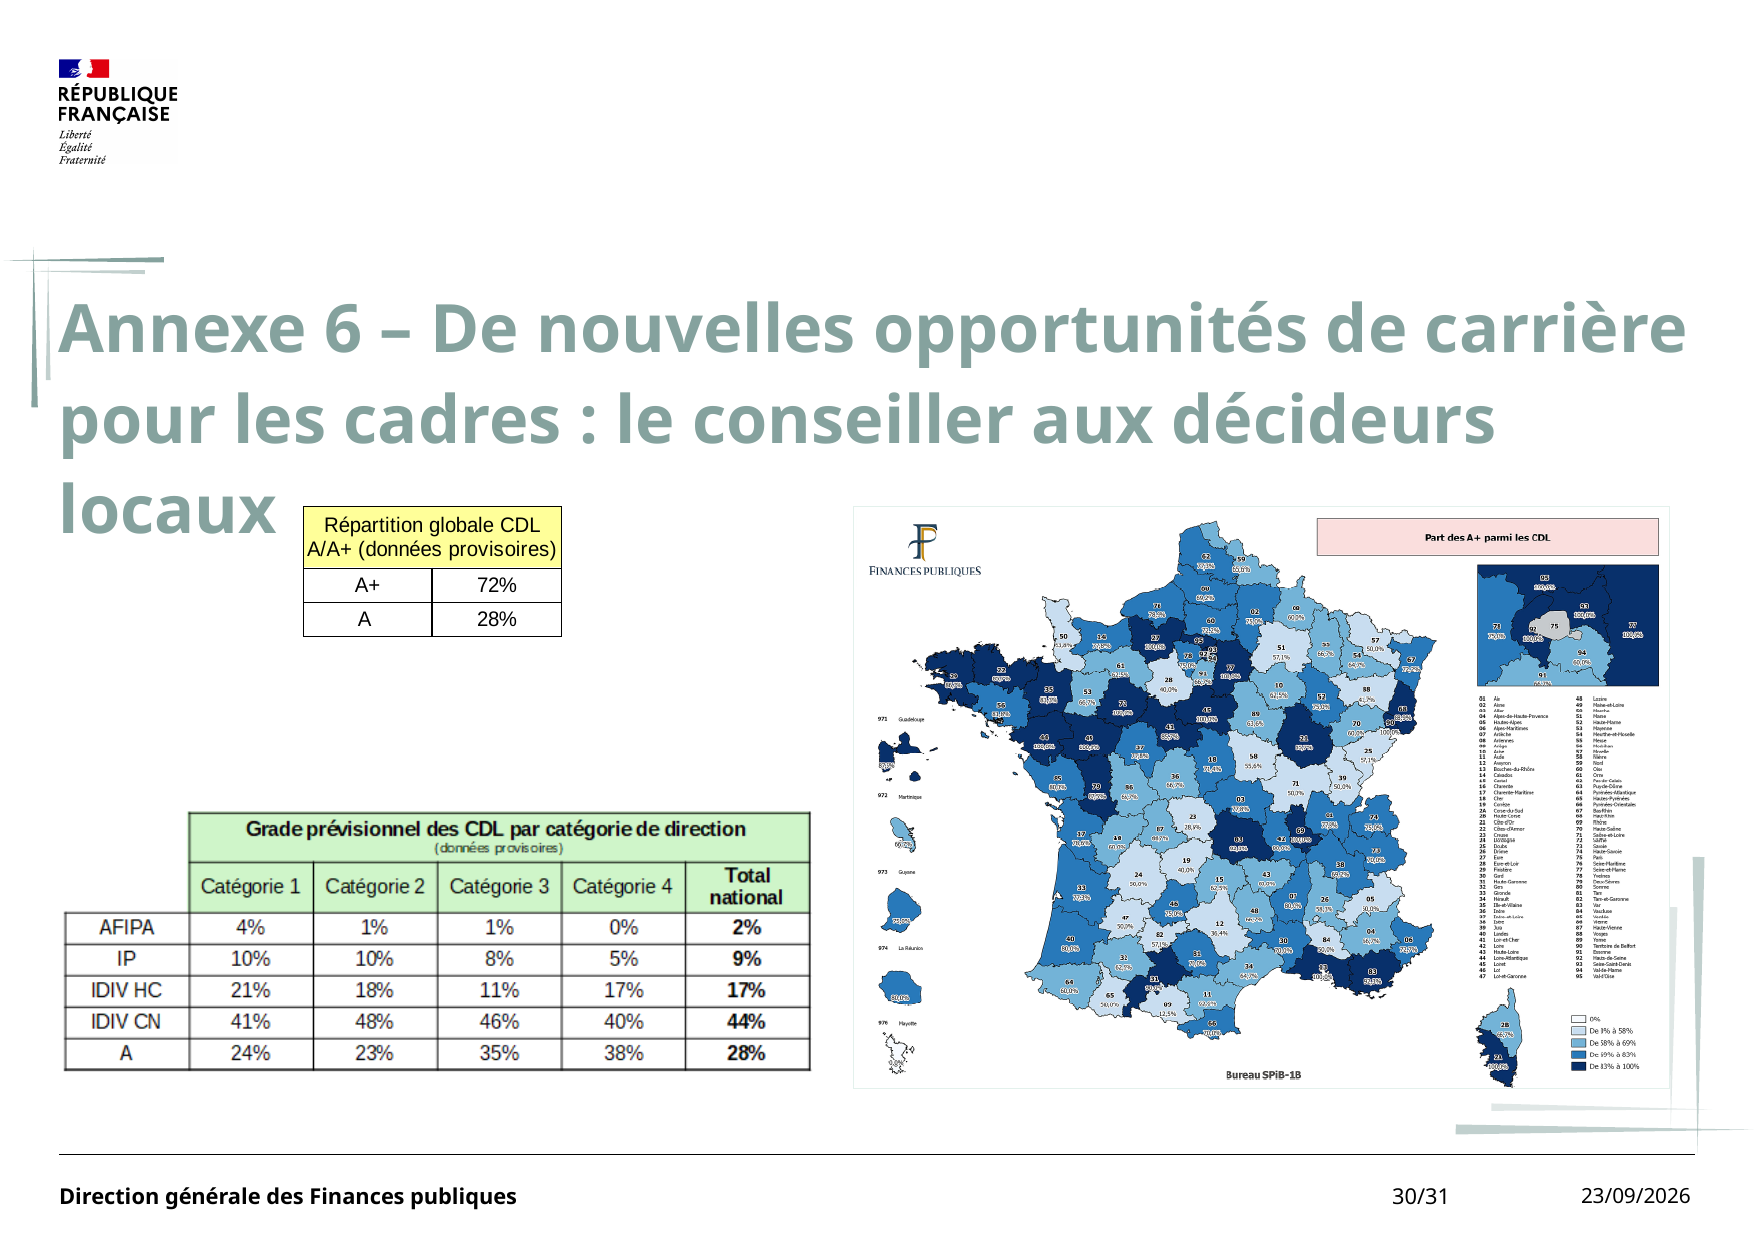

# Annexe 6 – De nouvelles opportunités de carrière pour les cadres : le conseiller aux décideurs locaux